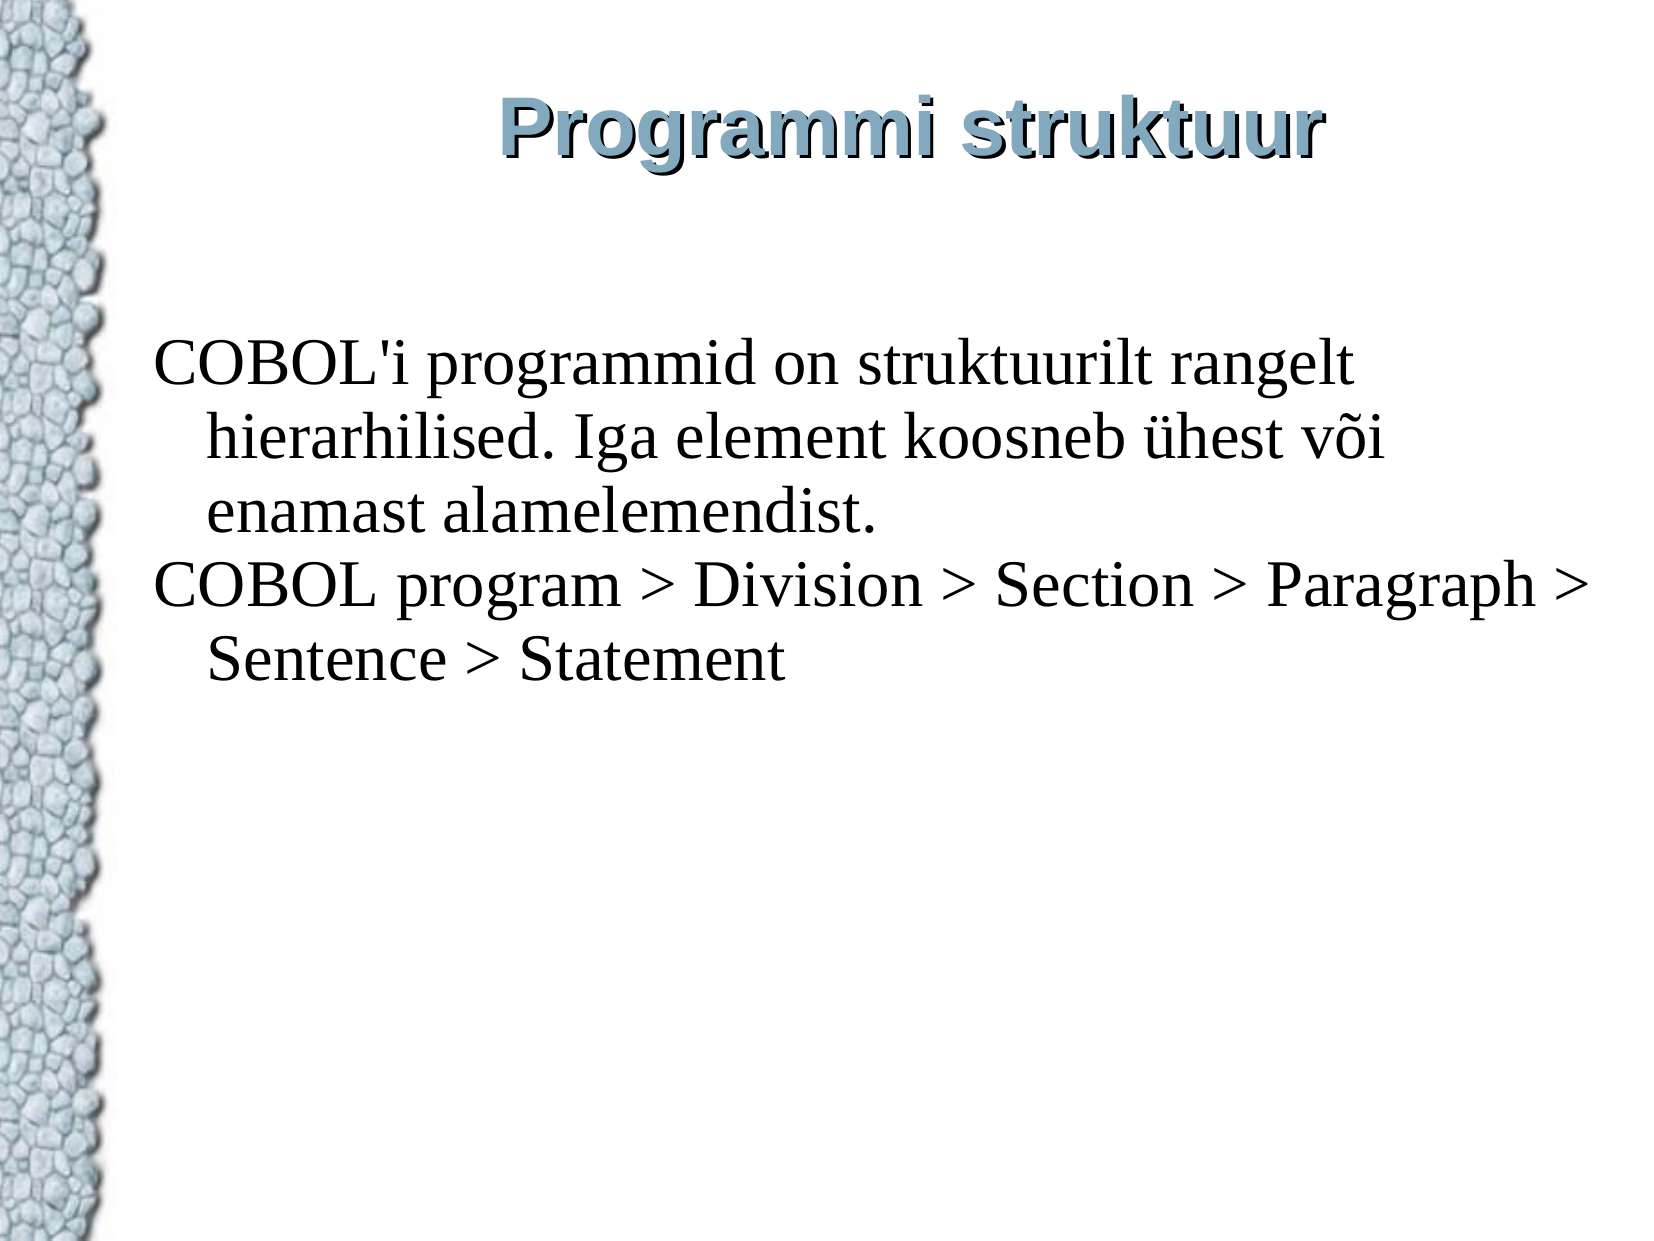

# Programmi struktuur
COBOL'i programmid on struktuurilt rangelt hierarhilised. Iga element koosneb ühest või enamast alamelemendist.
COBOL program > Division > Section > Paragraph > Sentence > Statement